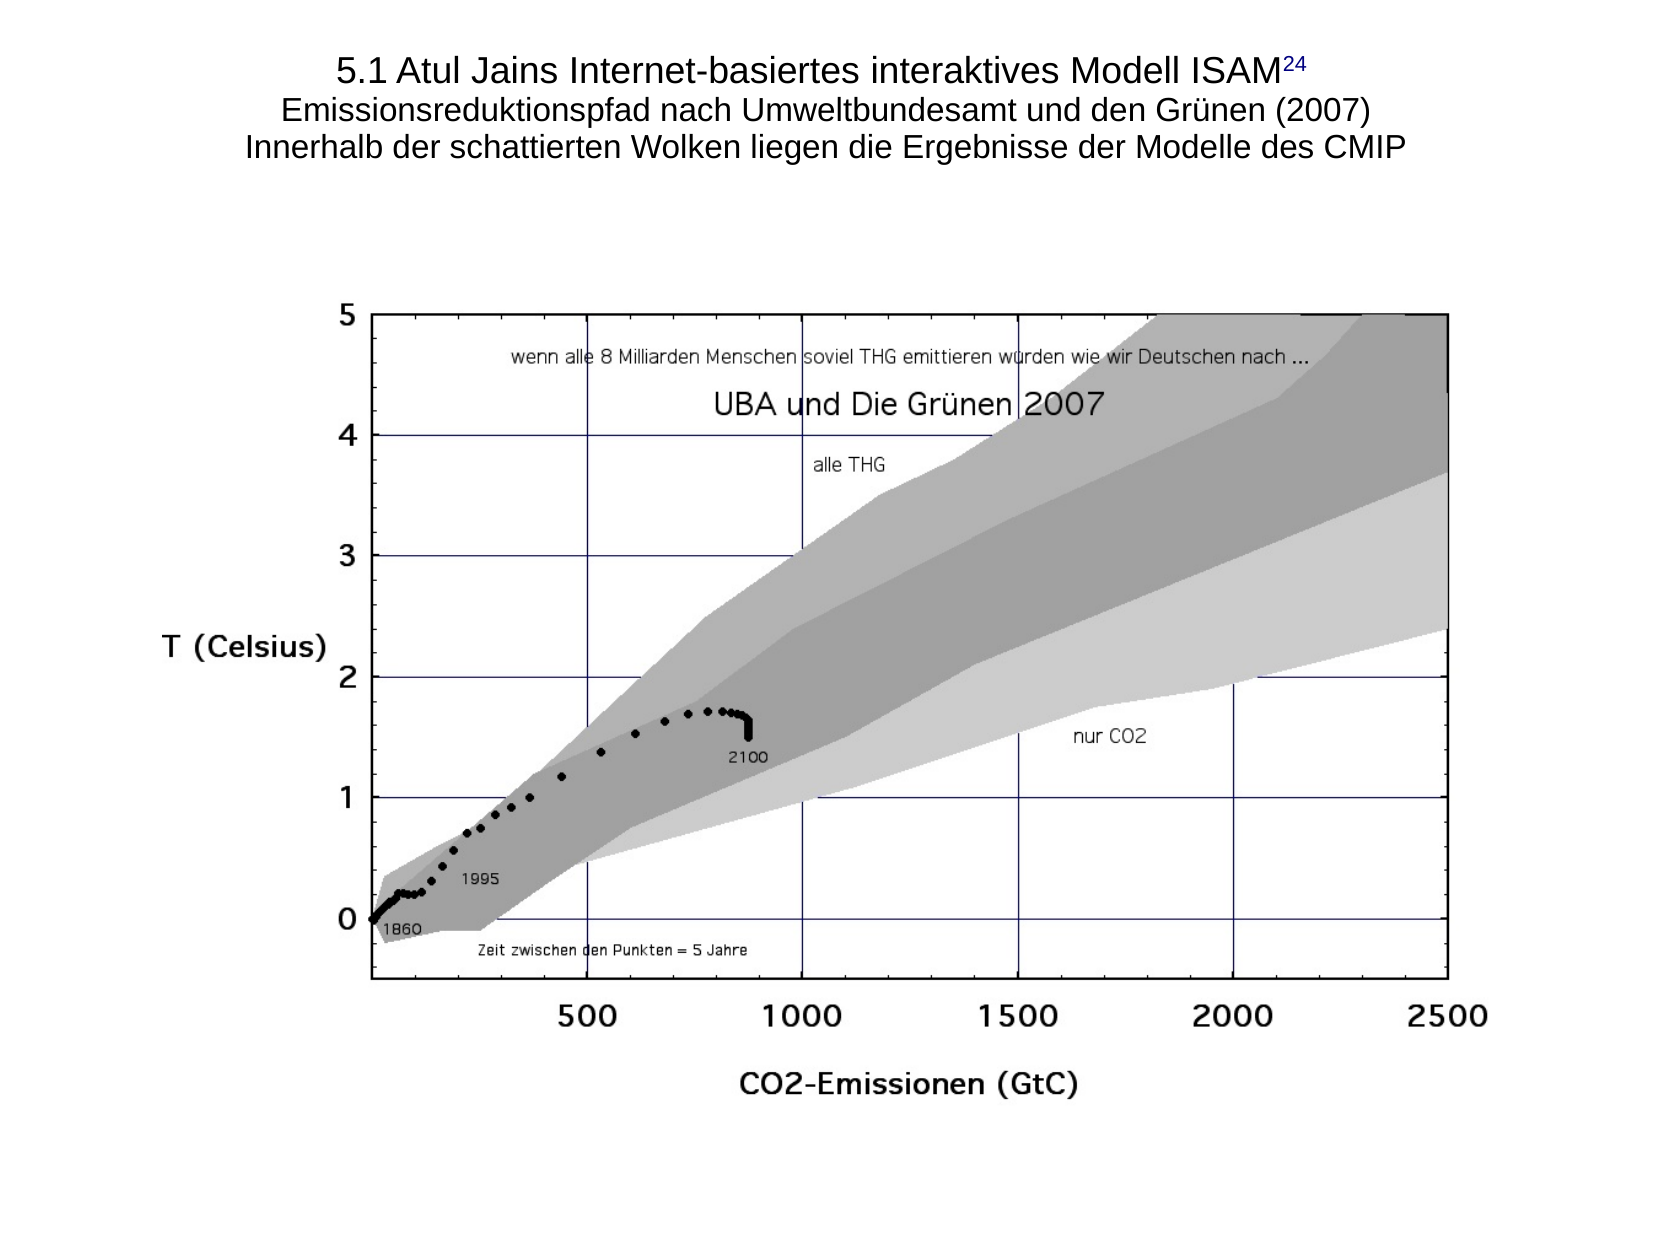

# 5.1 Atul Jains Internet-basiertes interaktives Modell ISAM24 Emissionsreduktionspfad nach Umweltbundesamt und den Grünen (2007) Innerhalb der schattierten Wolken liegen die Ergebnisse der Modelle des CMIP